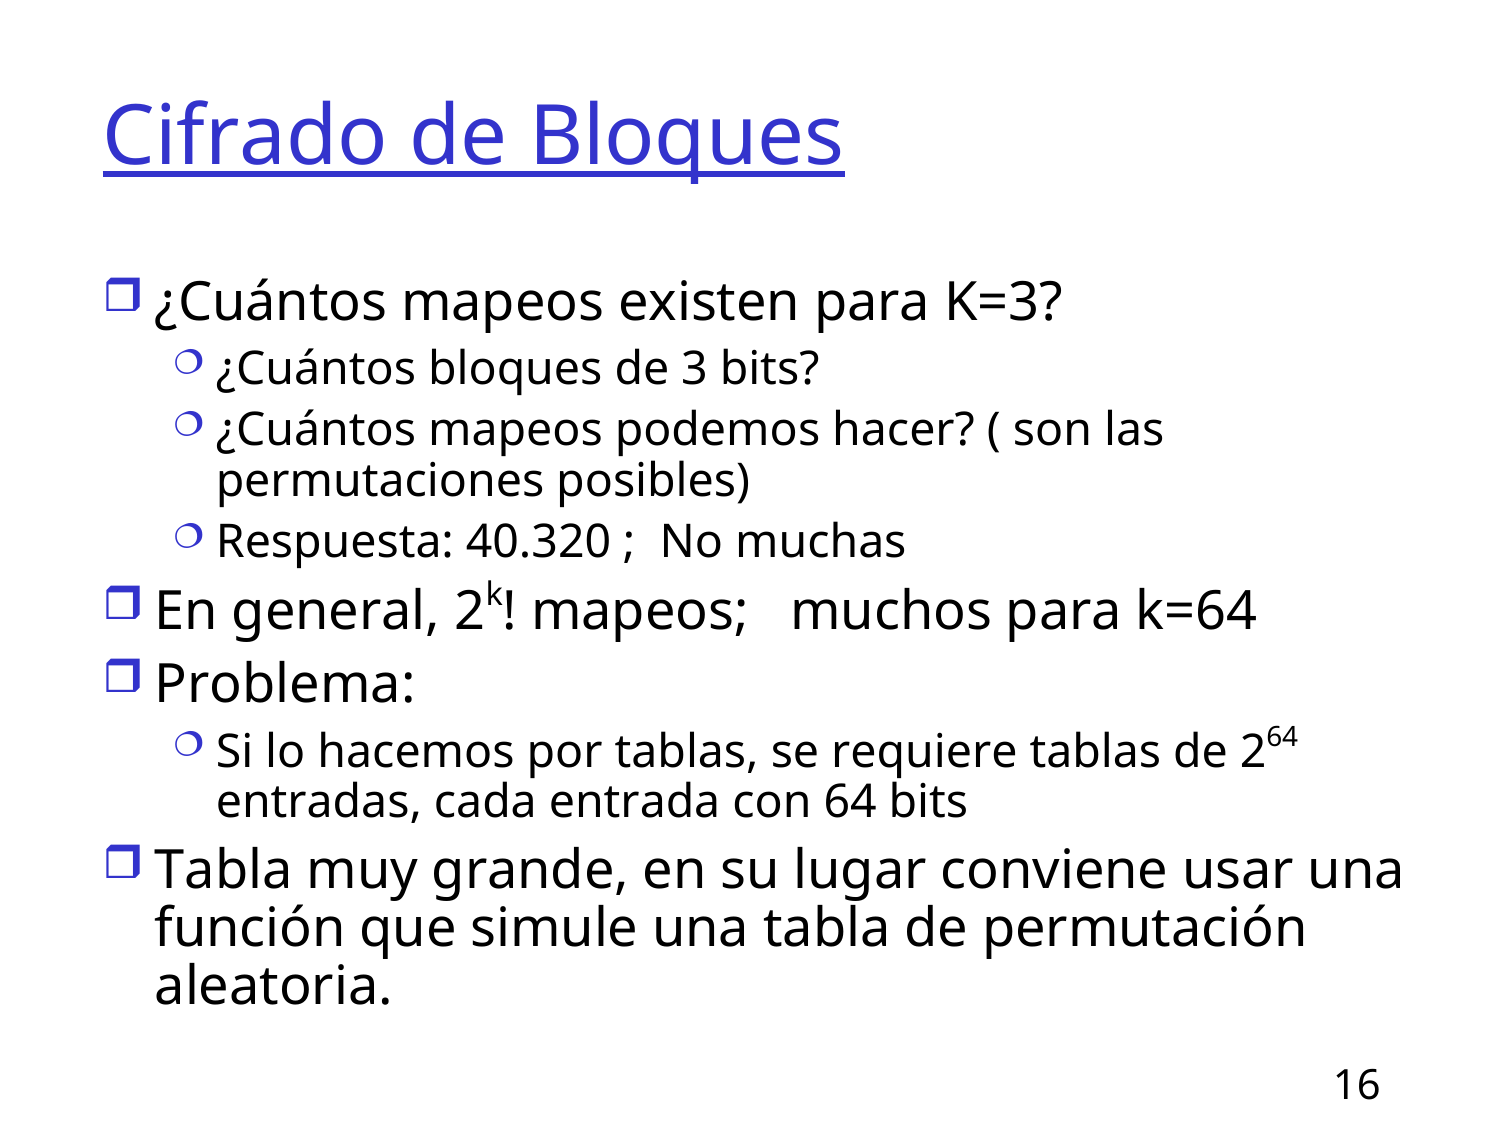

# Cifrado de Bloques
¿Cuántos mapeos existen para K=3?
¿Cuántos bloques de 3 bits?
¿Cuántos mapeos podemos hacer? ( son las permutaciones posibles)
Respuesta: 40.320 ; No muchas
En general, 2k! mapeos; muchos para k=64
Problema:
Si lo hacemos por tablas, se requiere tablas de 264 entradas, cada entrada con 64 bits
Tabla muy grande, en su lugar conviene usar una función que simule una tabla de permutación aleatoria.
16